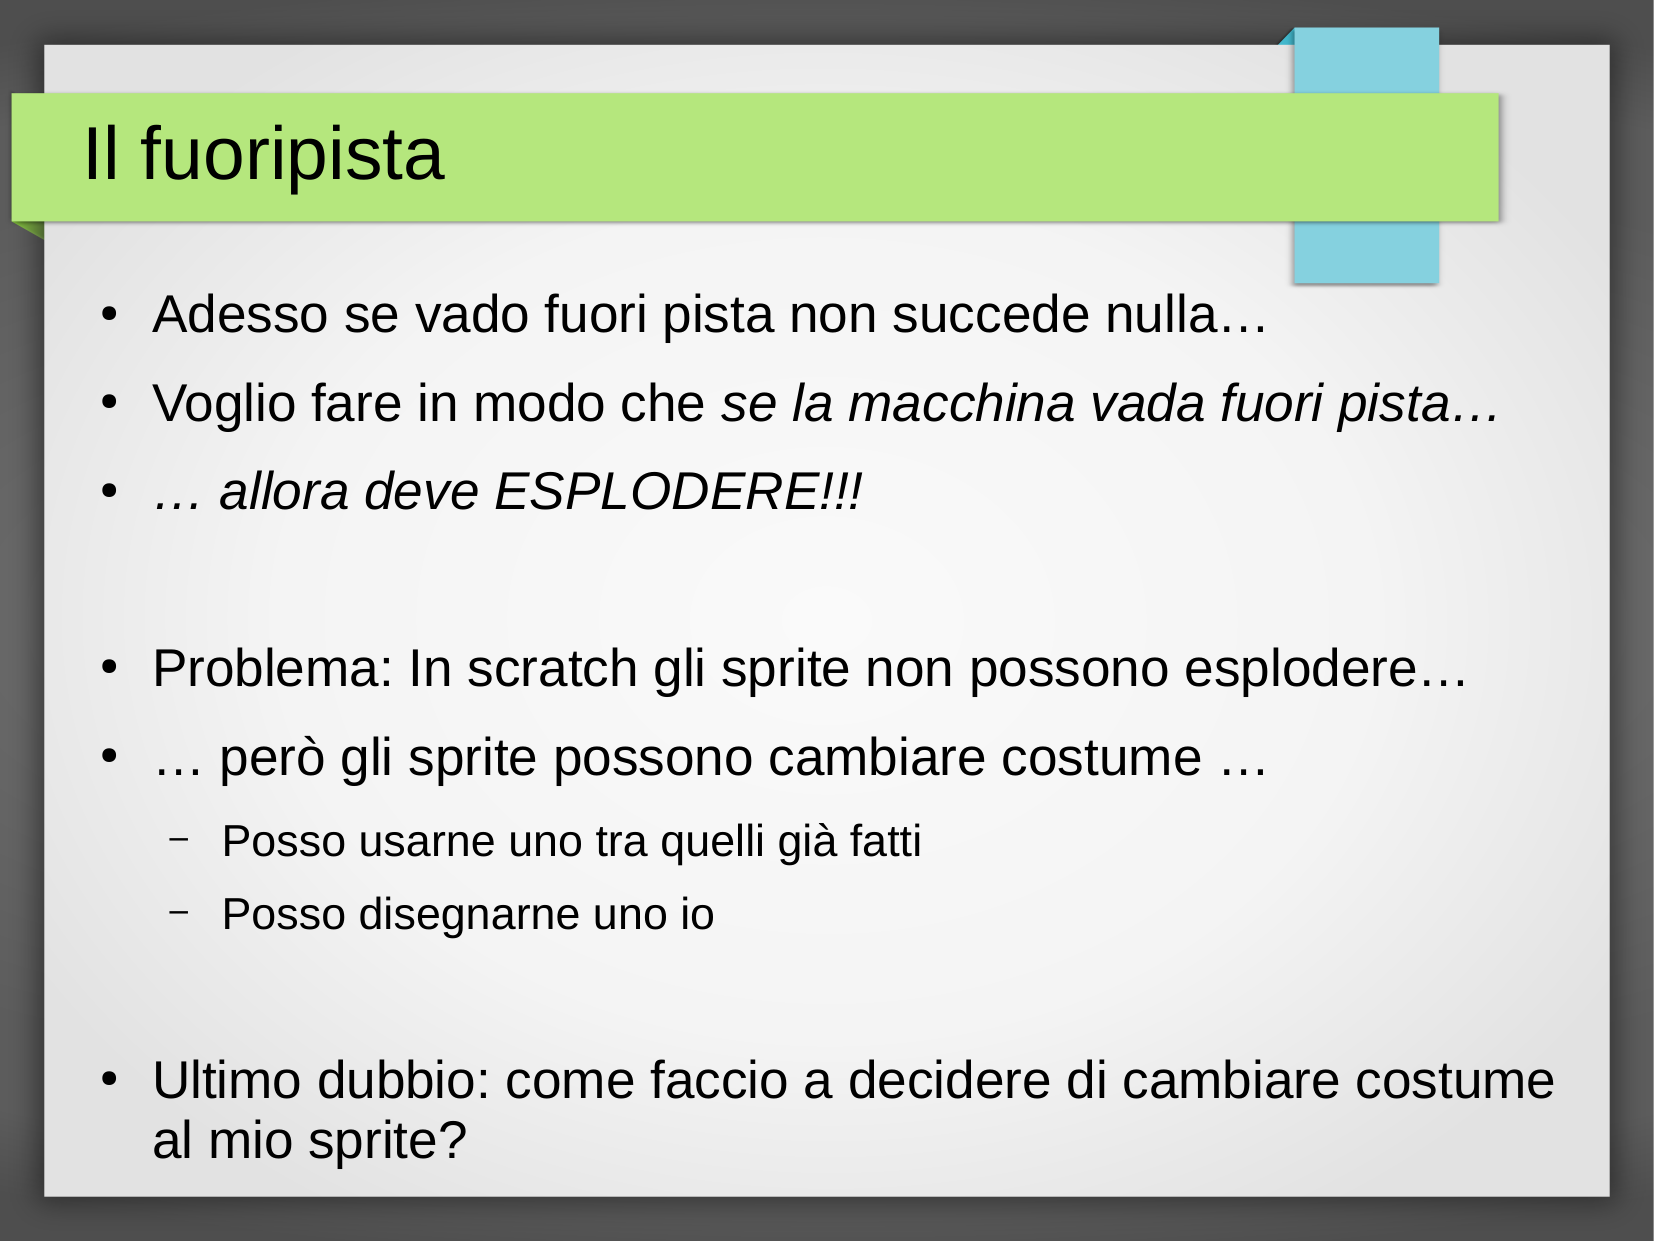

# Il fuoripista
Adesso se vado fuori pista non succede nulla…
Voglio fare in modo che se la macchina vada fuori pista…
… allora deve ESPLODERE!!!
Problema: In scratch gli sprite non possono esplodere…
… però gli sprite possono cambiare costume …
Posso usarne uno tra quelli già fatti
Posso disegnarne uno io
Ultimo dubbio: come faccio a decidere di cambiare costume al mio sprite?